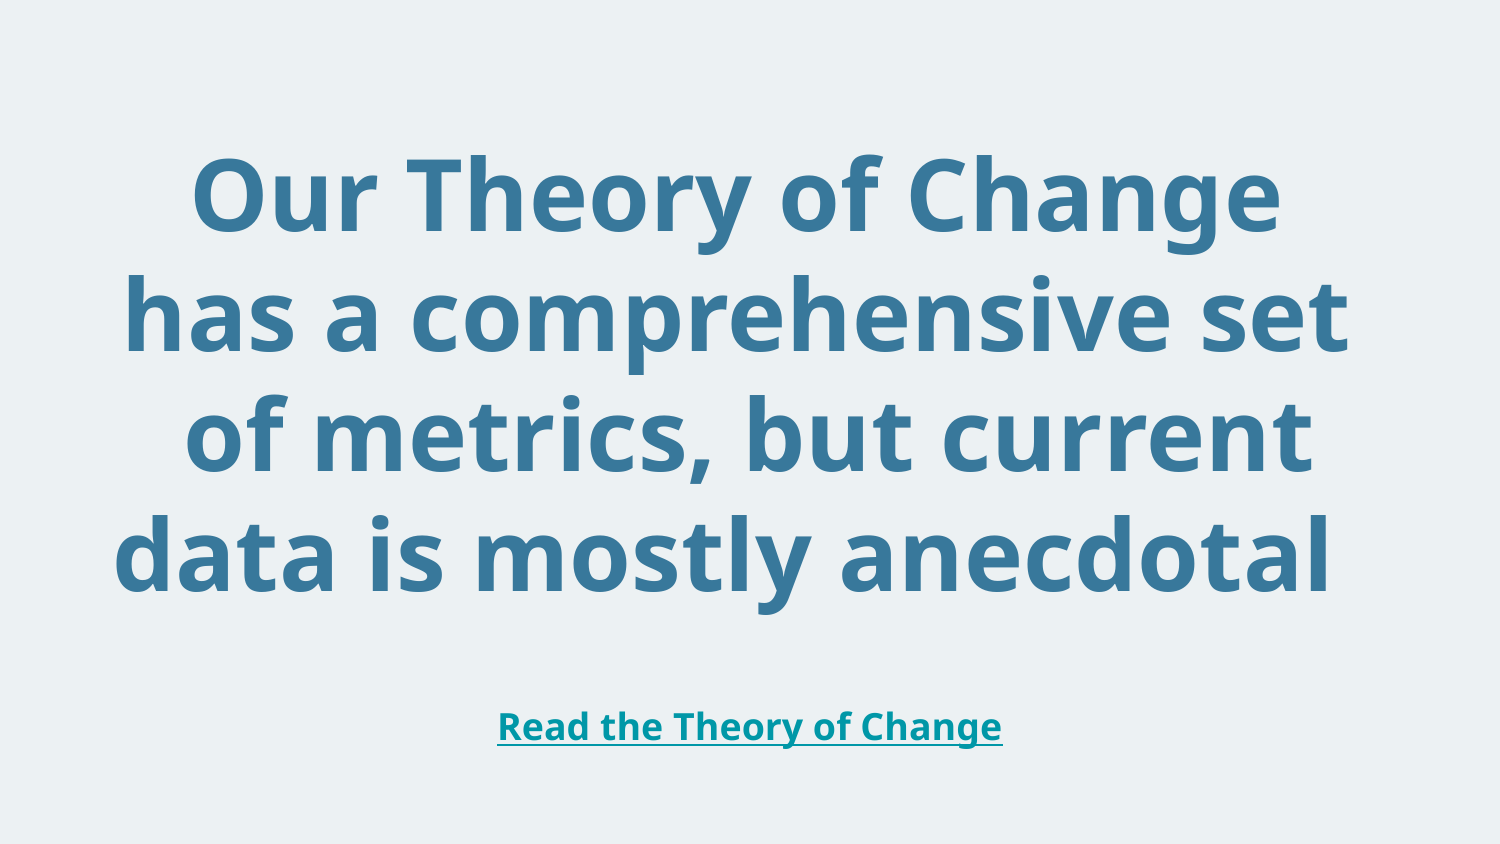

# Our Theory of Change has a comprehensive set of metrics, but current data is mostly anecdotal
Read the Theory of Change